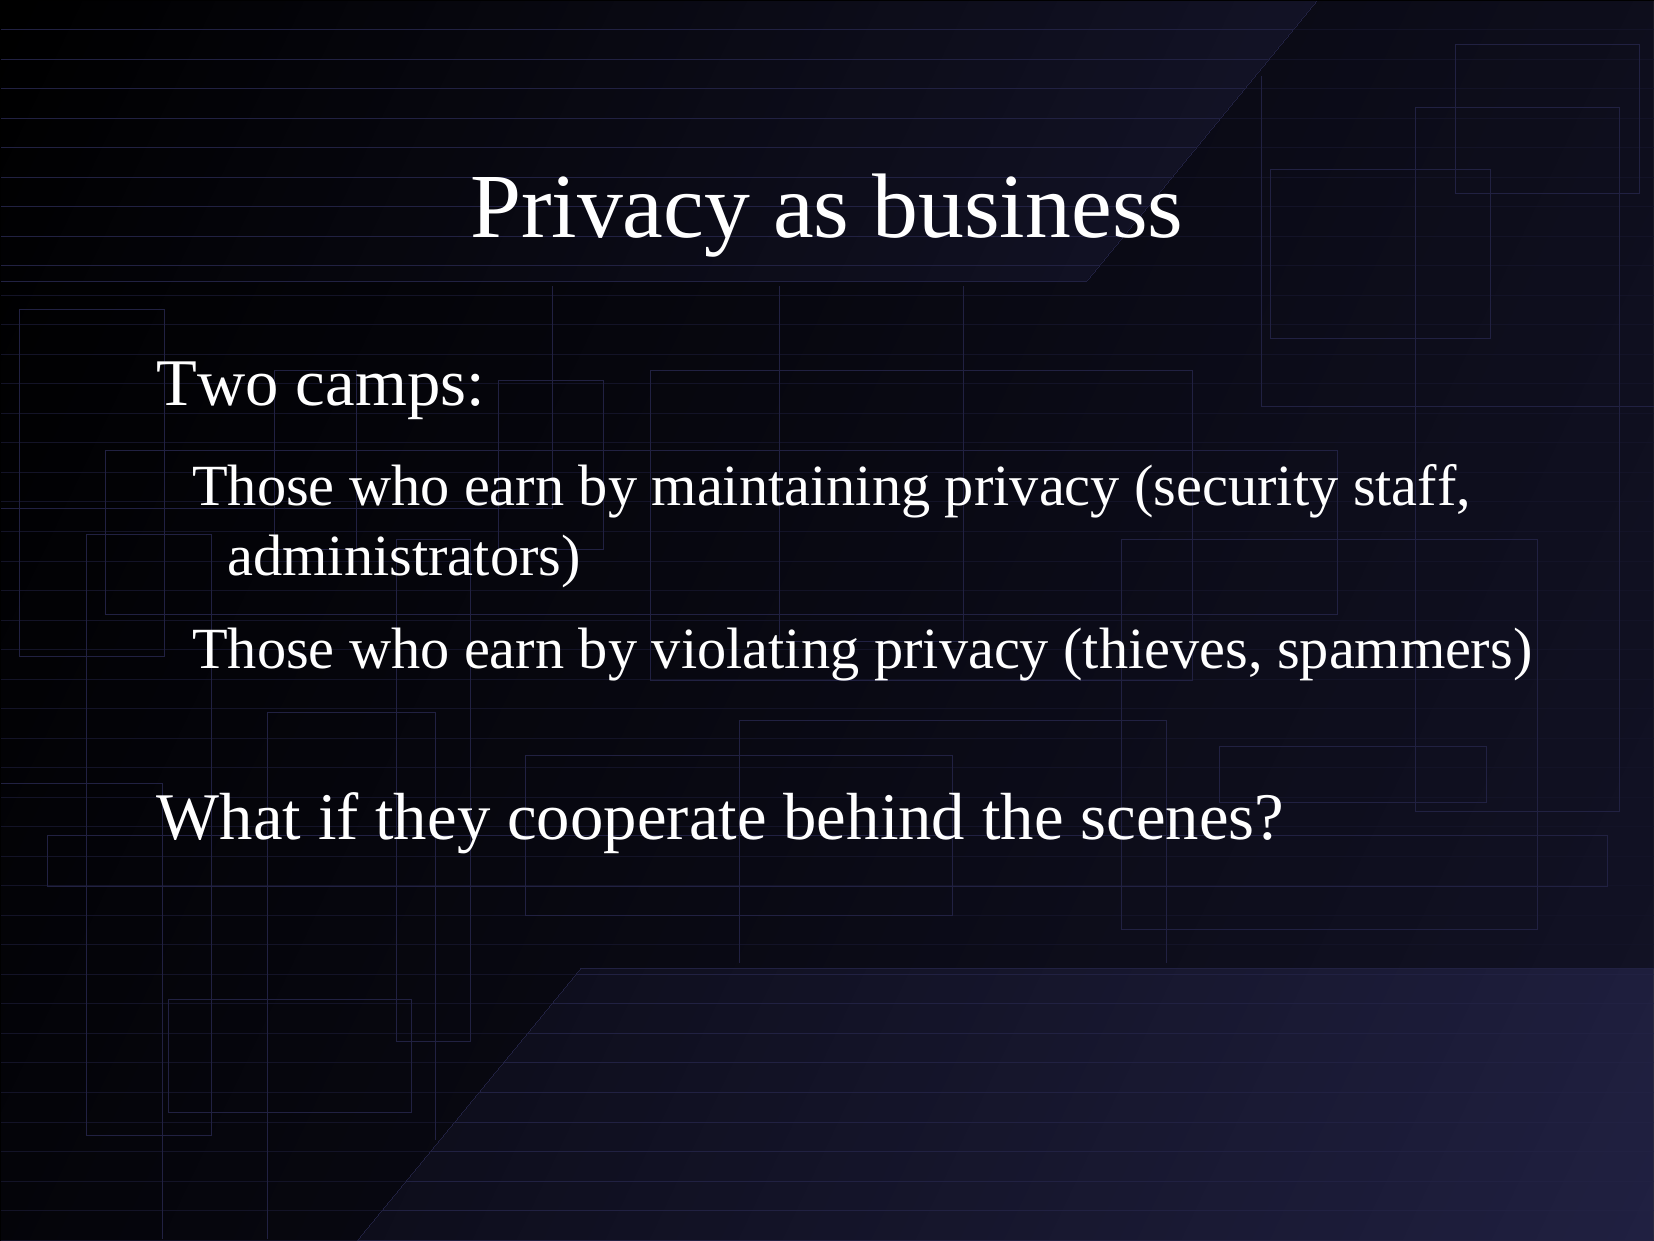

# Privacy as business
Two camps:
Those who earn by maintaining privacy (security staff, administrators)
Those who earn by violating privacy (thieves, spammers)
What if they cooperate behind the scenes?